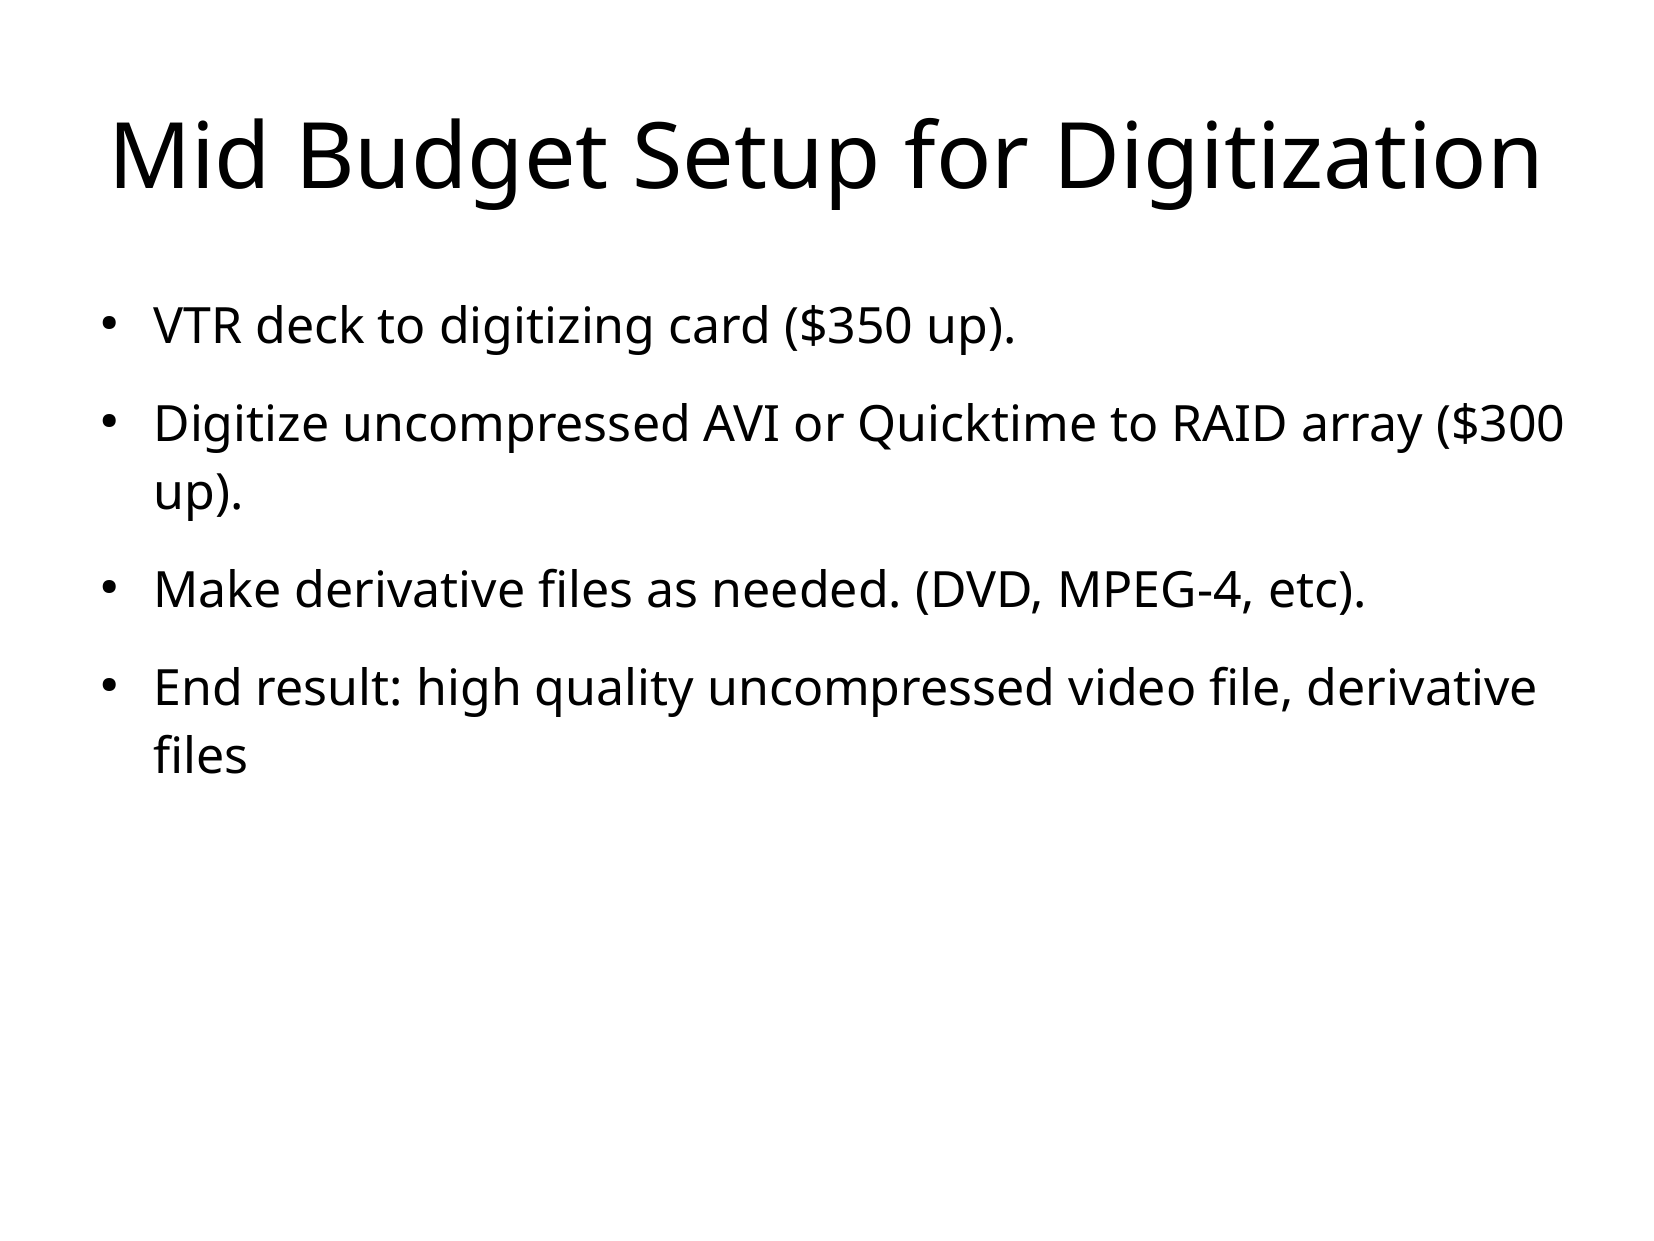

# Mid Budget Setup for Digitization
VTR deck to digitizing card ($350 up).
Digitize uncompressed AVI or Quicktime to RAID array ($300 up).
Make derivative files as needed. (DVD, MPEG-4, etc).
End result: high quality uncompressed video file, derivative files